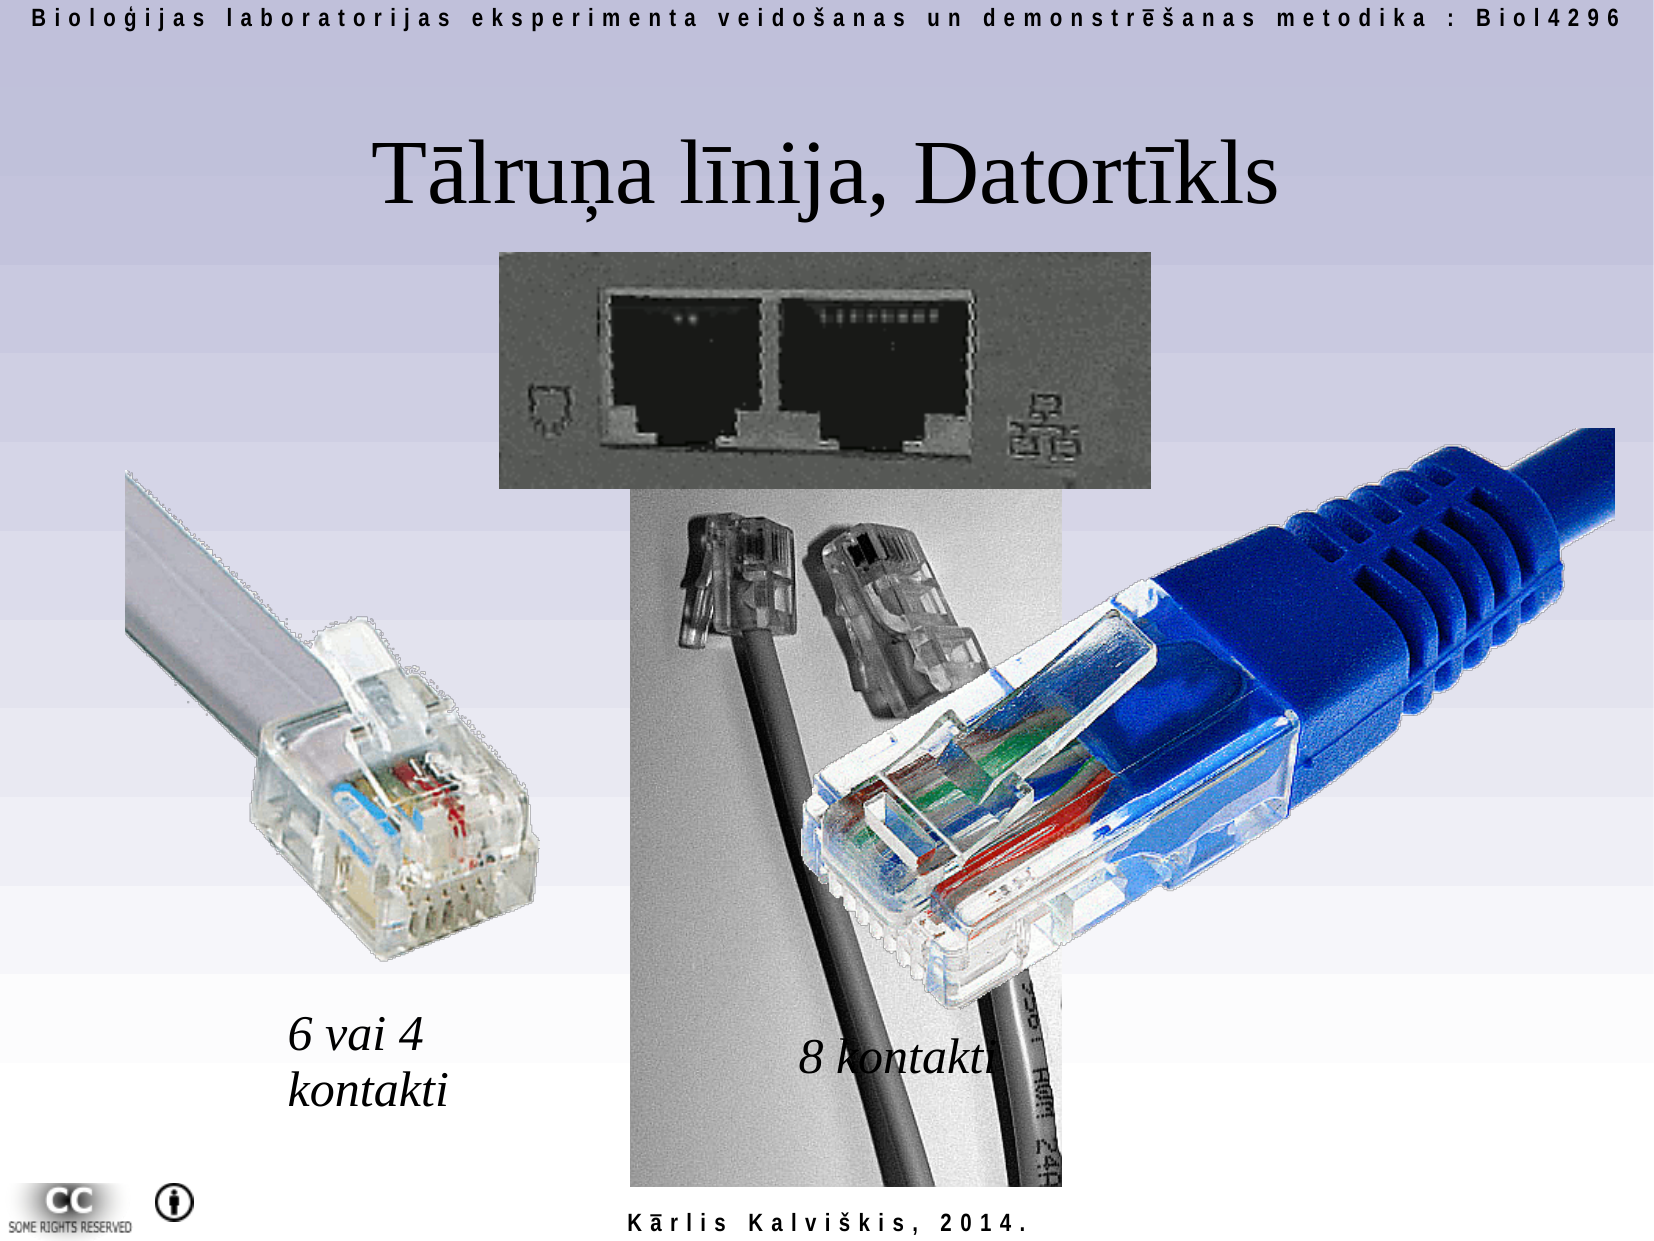

# Tālruņa līnija, Datortīkls
6 vai 4
kontakti
8 kontakti